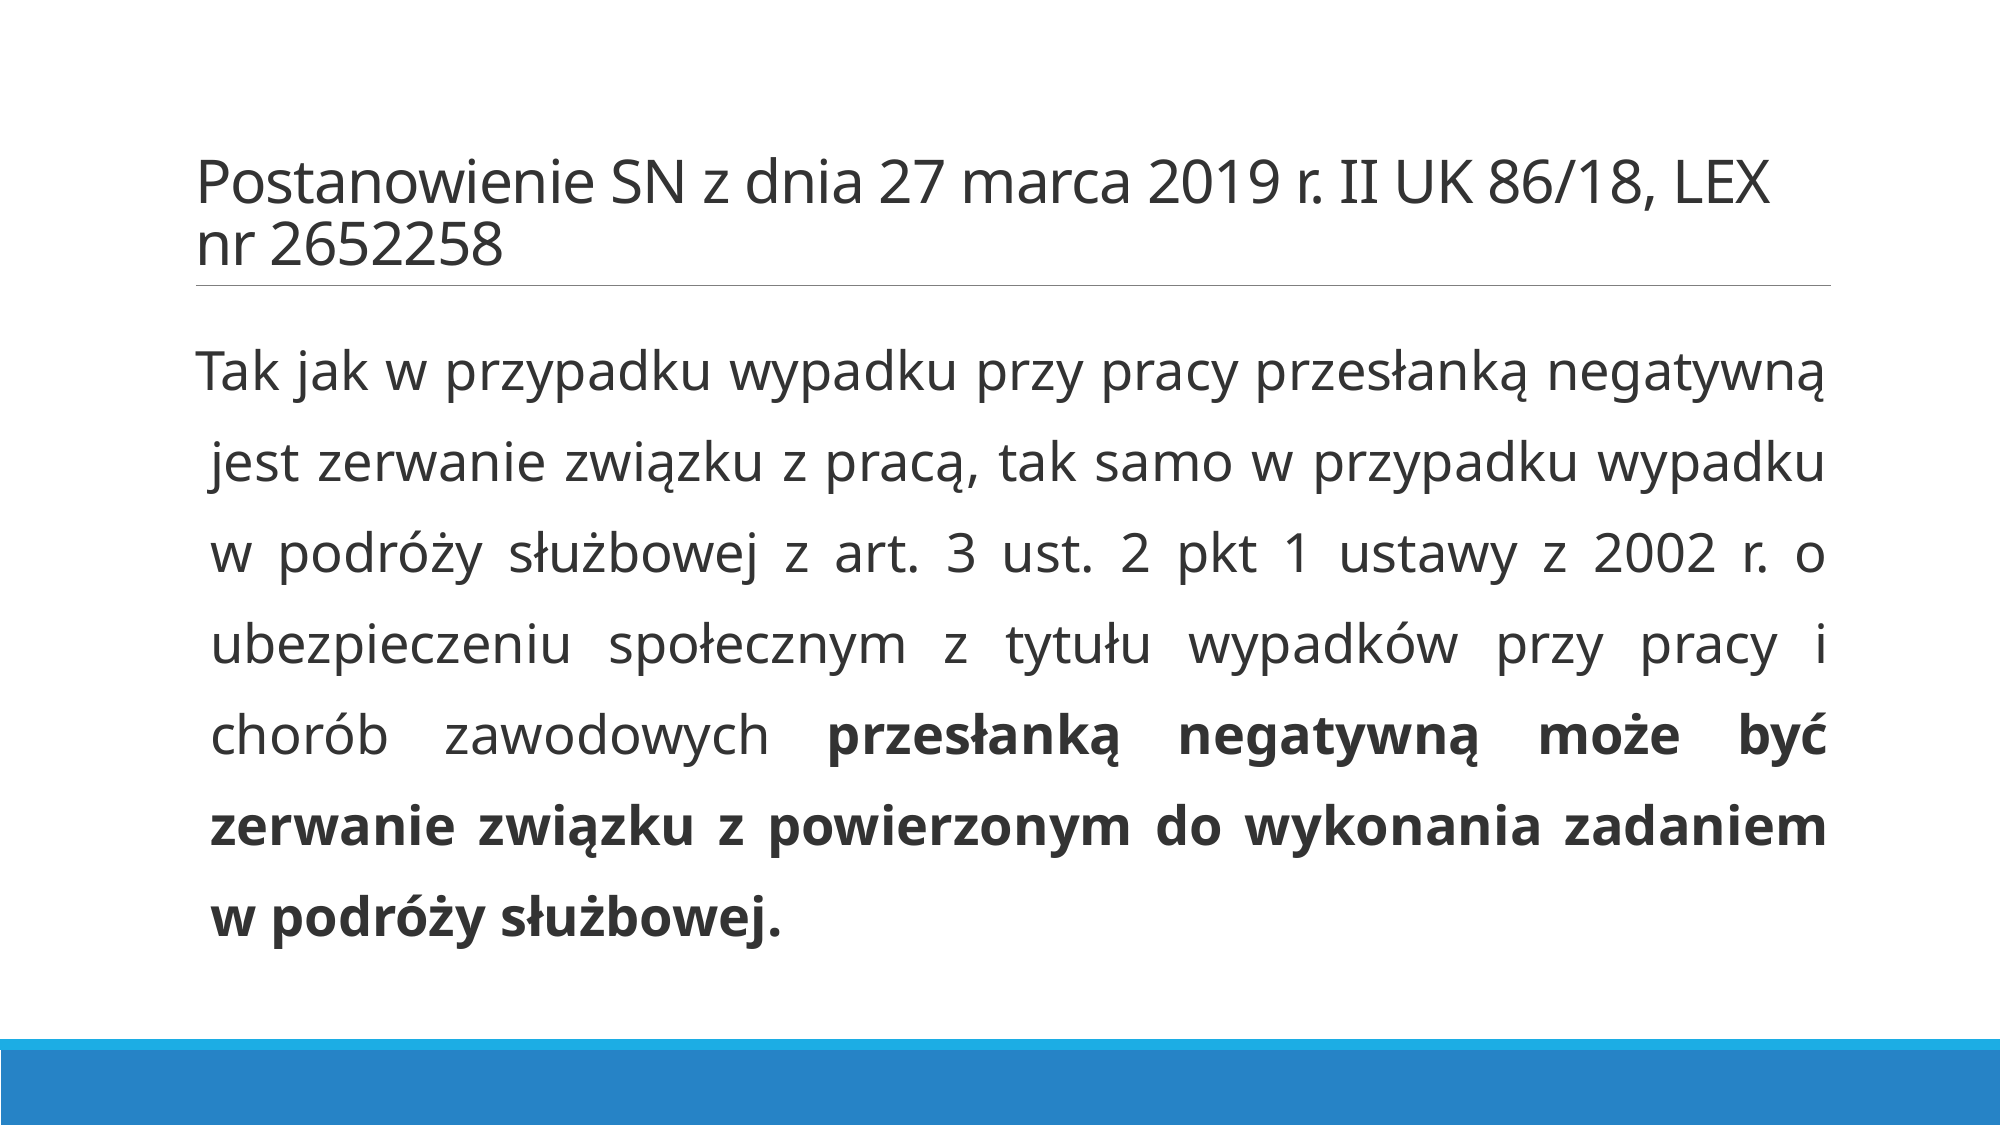

# Postanowienie SN z dnia 27 marca 2019 r. II UK 86/18, LEX nr 2652258
Tak jak w przypadku wypadku przy pracy przesłanką negatywną jest zerwanie związku z pracą, tak samo w przypadku wypadku w podróży służbowej z art. 3 ust. 2 pkt 1 ustawy z 2002 r. o ubezpieczeniu społecznym z tytułu wypadków przy pracy i chorób zawodowych przesłanką negatywną może być zerwanie związku z powierzonym do wykonania zadaniem w podróży służbowej.